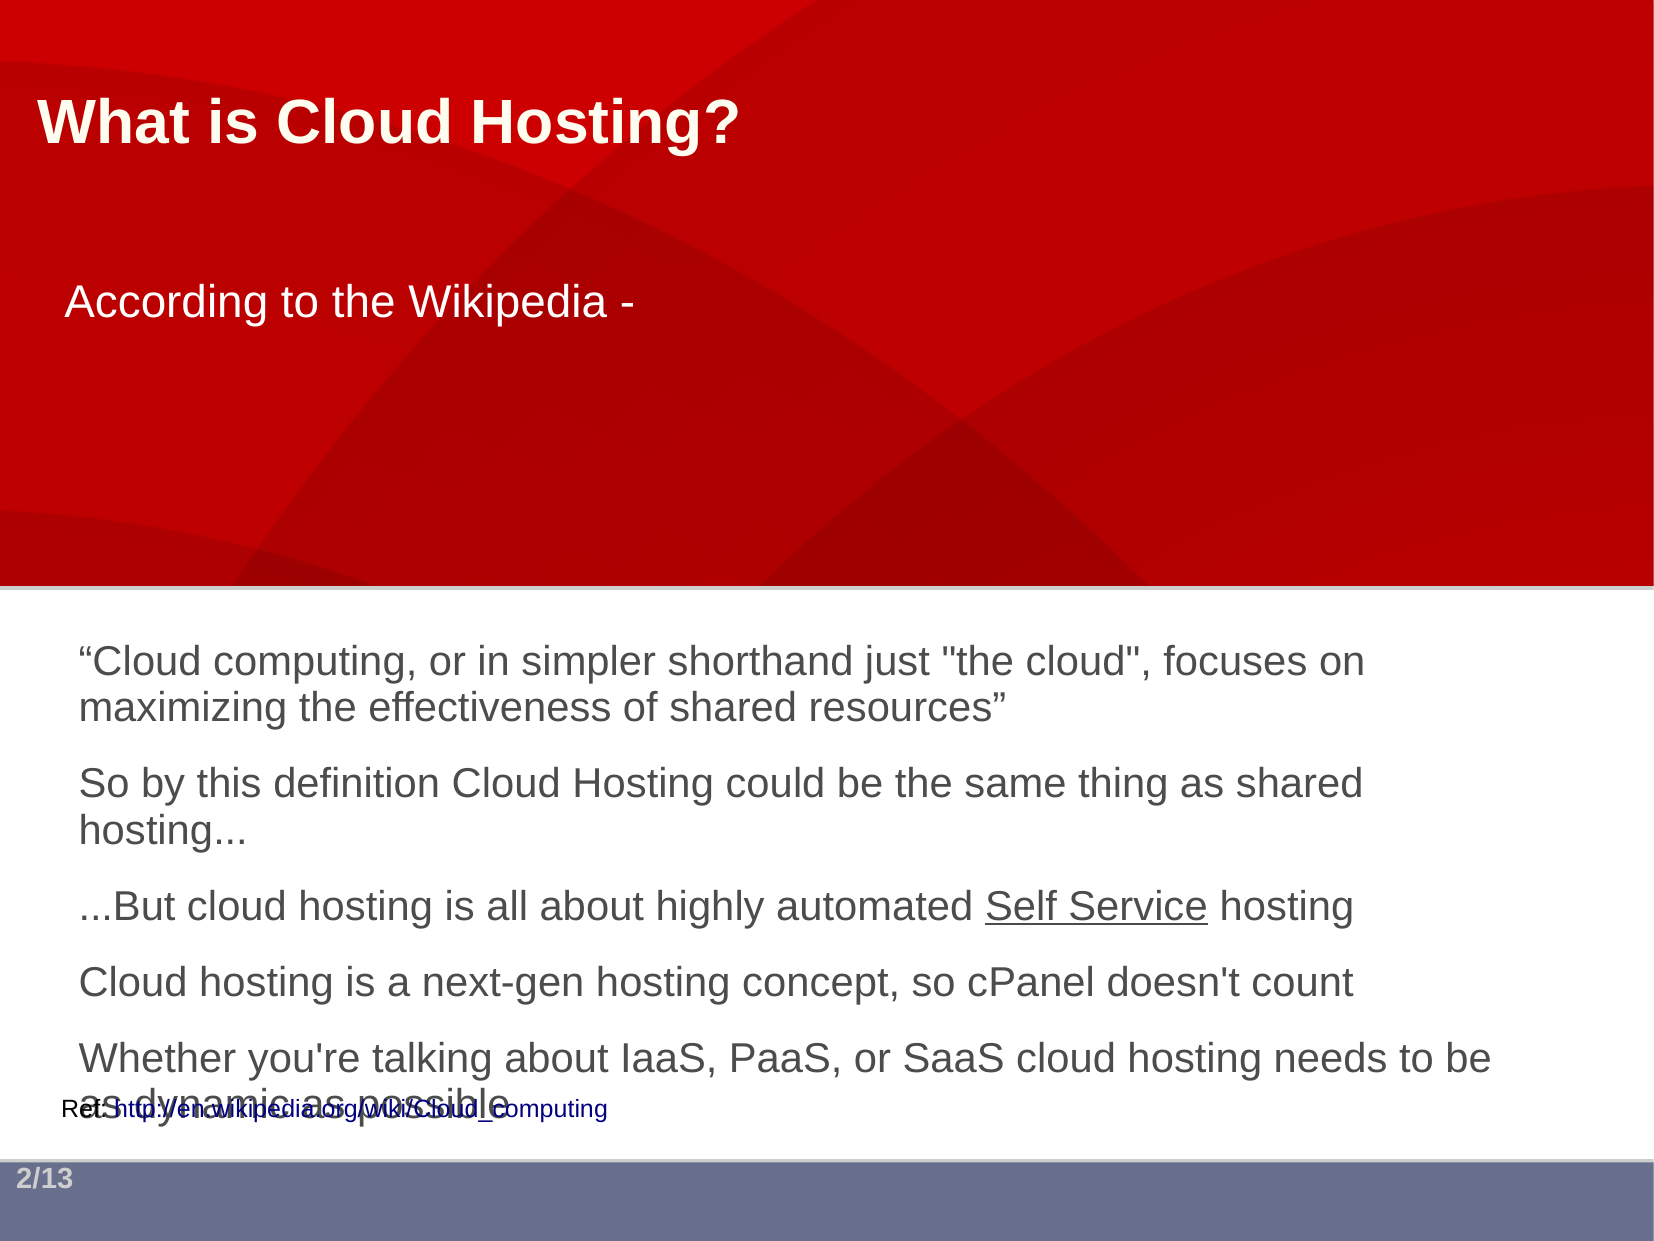

# What is Cloud Hosting?
According to the Wikipedia -
“Cloud computing, or in simpler shorthand just "the cloud", focuses on maximizing the effectiveness of shared resources”
So by this definition Cloud Hosting could be the same thing as shared hosting...
...But cloud hosting is all about highly automated Self Service hosting
Cloud hosting is a next-gen hosting concept, so cPanel doesn't count
Whether you're talking about IaaS, PaaS, or SaaS cloud hosting needs to be as dynamic as possible
Ref: http://en.wikipedia.org/wiki/Cloud_computing
2